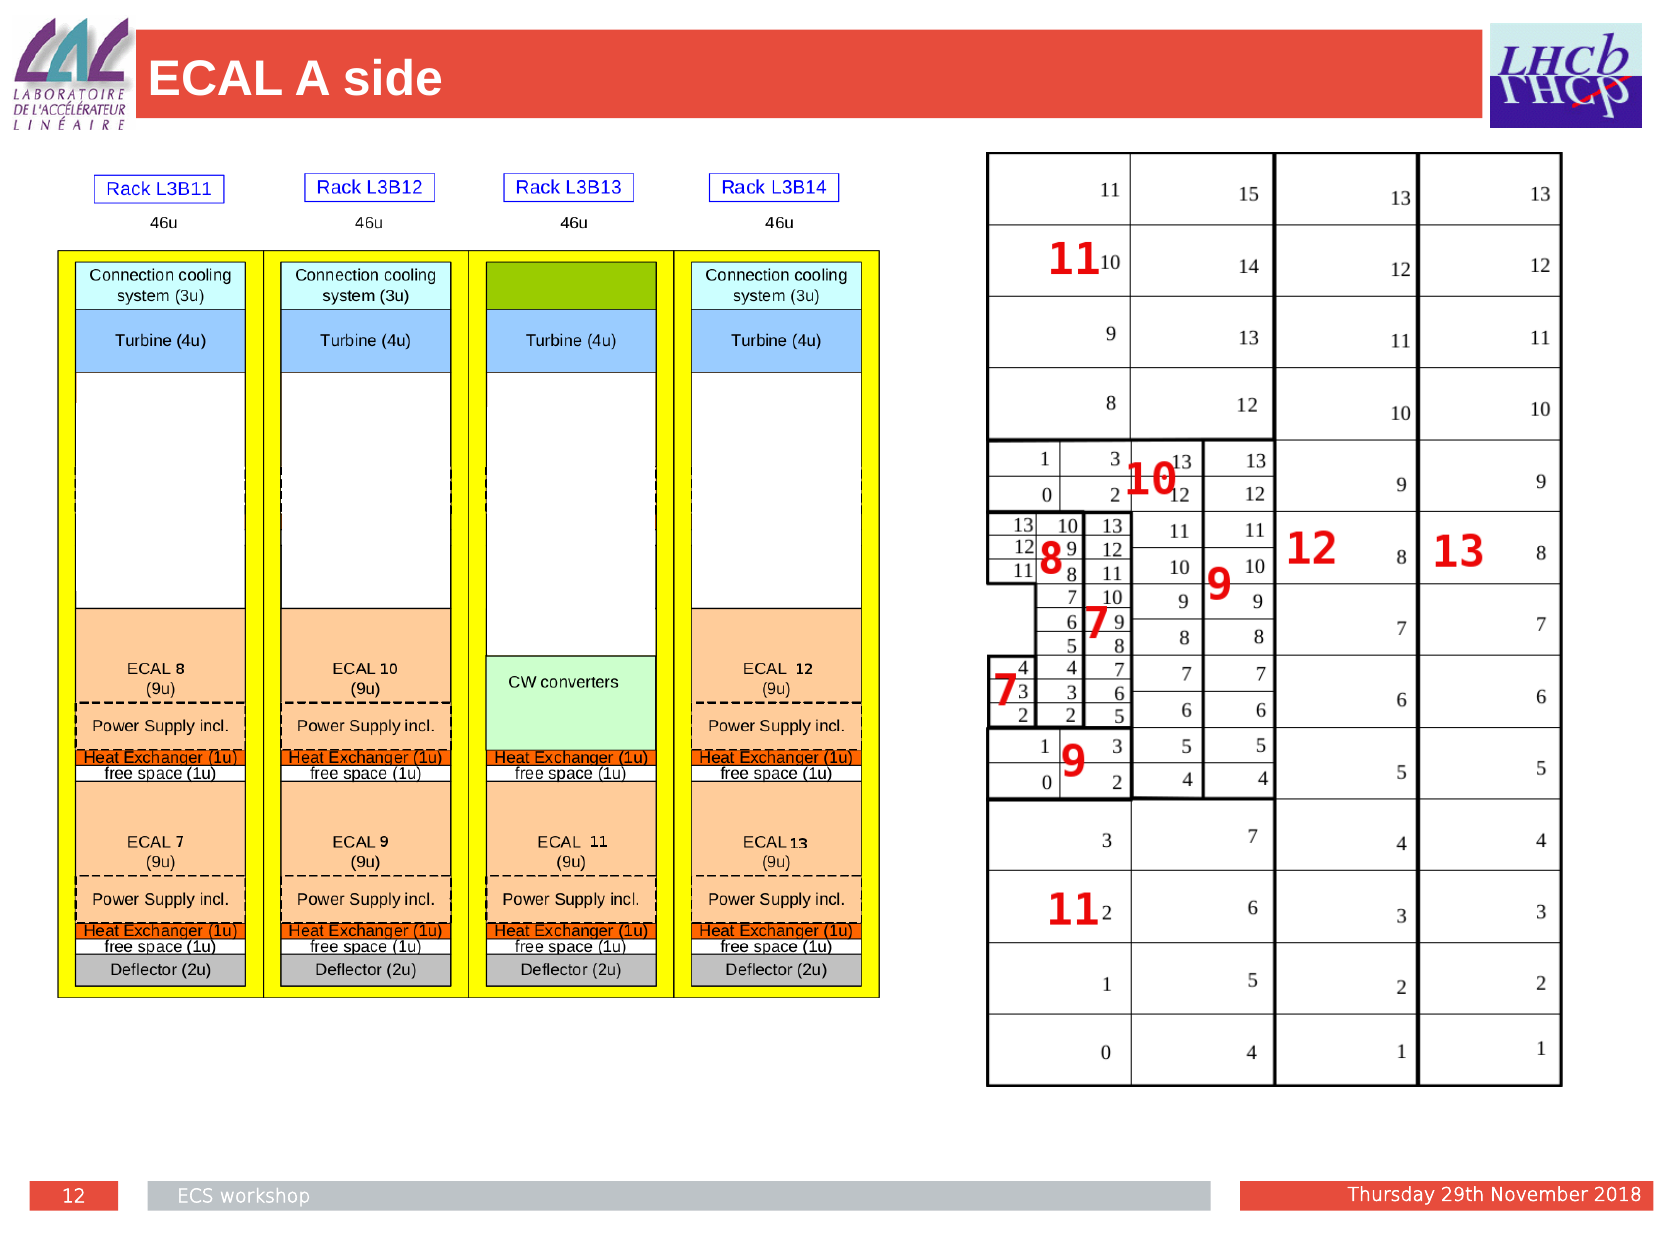

# ECAL A side
12
ECS workshop
Thursday 29th November 2018